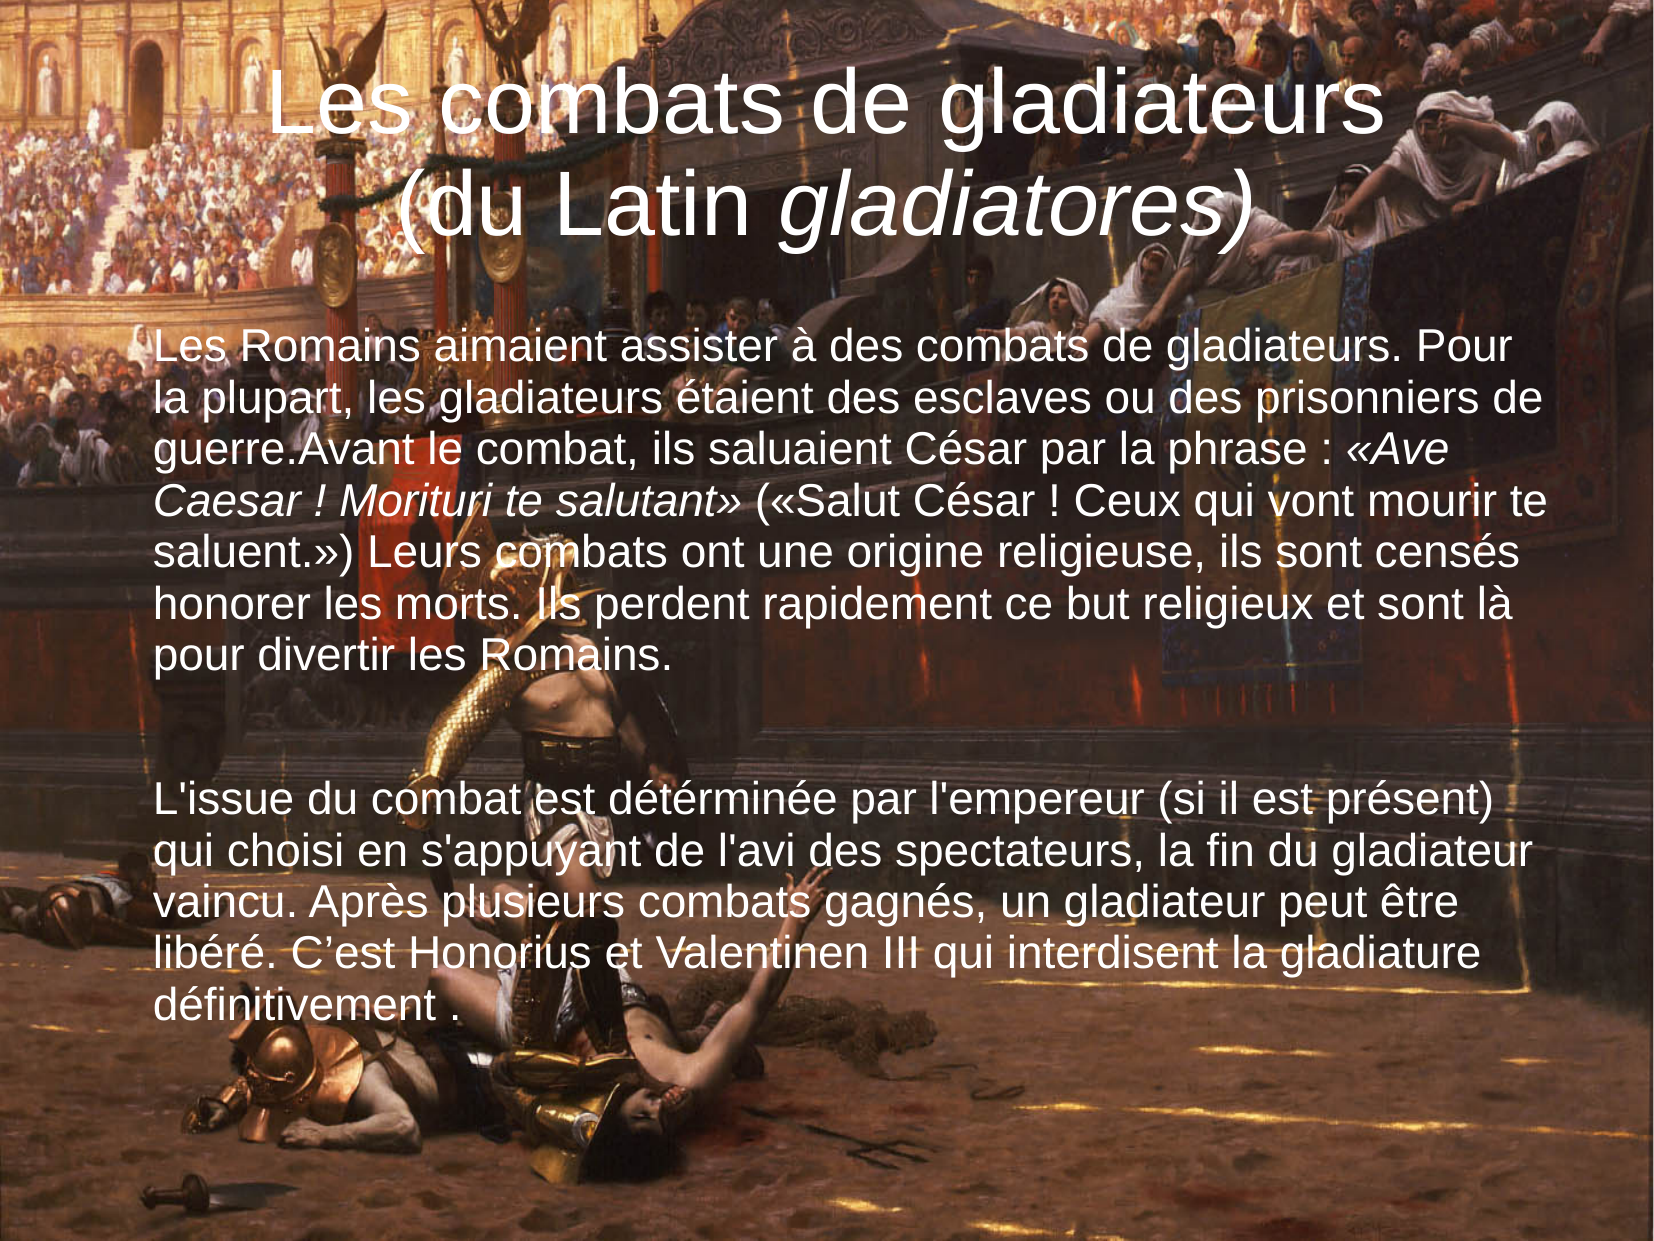

# Les combats de gladiateurs (du Latin gladiatores)
Les Romains aimaient assister à des combats de gladiateurs. Pour la plupart, les gladiateurs étaient des esclaves ou des prisonniers de guerre.Avant le combat, ils saluaient César par la phrase : «Ave Caesar ! Morituri te salutant» («Salut César ! Ceux qui vont mourir te saluent.») Leurs combats ont une origine religieuse, ils sont censés honorer les morts. Ils perdent rapidement ce but religieux et sont là pour divertir les Romains.
L'issue du combat est détérminée par l'empereur (si il est présent) qui choisi en s'appuyant de l'avi des spectateurs, la fin du gladiateur vaincu. Après plusieurs combats gagnés, un gladiateur peut être libéré. C’est Honorius et Valentinen III qui interdisent la gladiature définitivement .